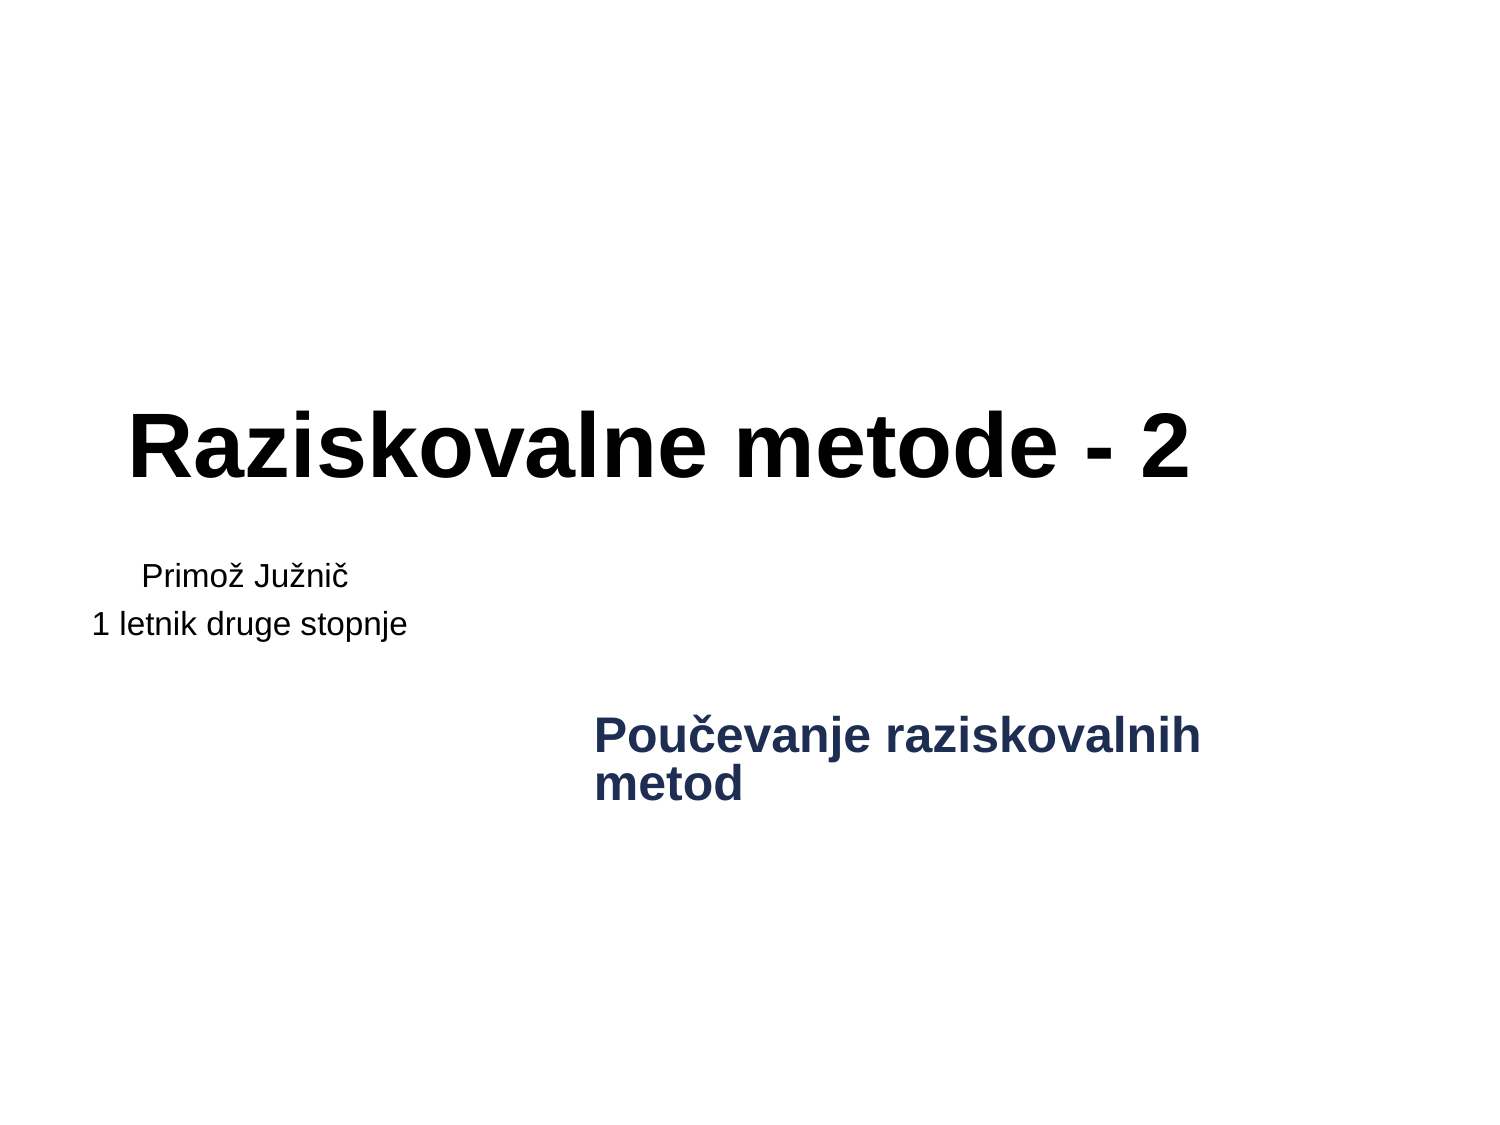

Raziskovalne metode - 2
Primož Južnič
1 letnik druge stopnje
# Poučevanje raziskovalnih metod
Primoz Juznic, BINK, FF, Univerza v Ljubljani
1